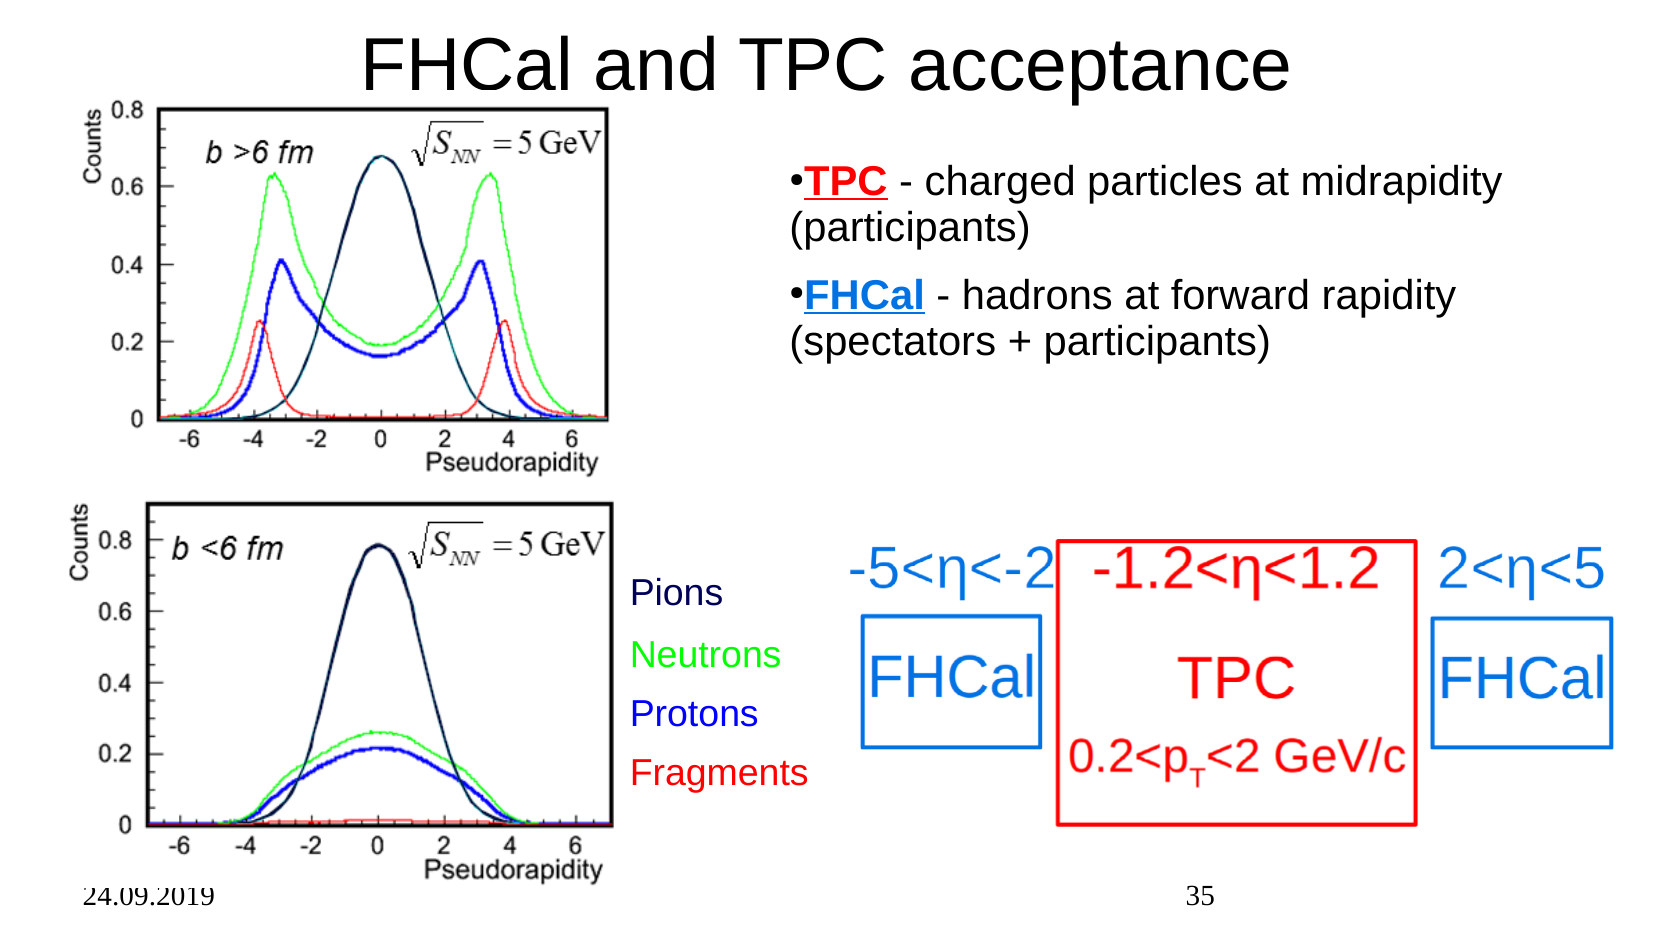

FHCal and TPC acceptance
TPC - charged particles at midrapidity (participants)
FHCal - hadrons at forward rapidity (spectators + participants)
Pions
Neutrons
Protons
Fragments
24.09.2019